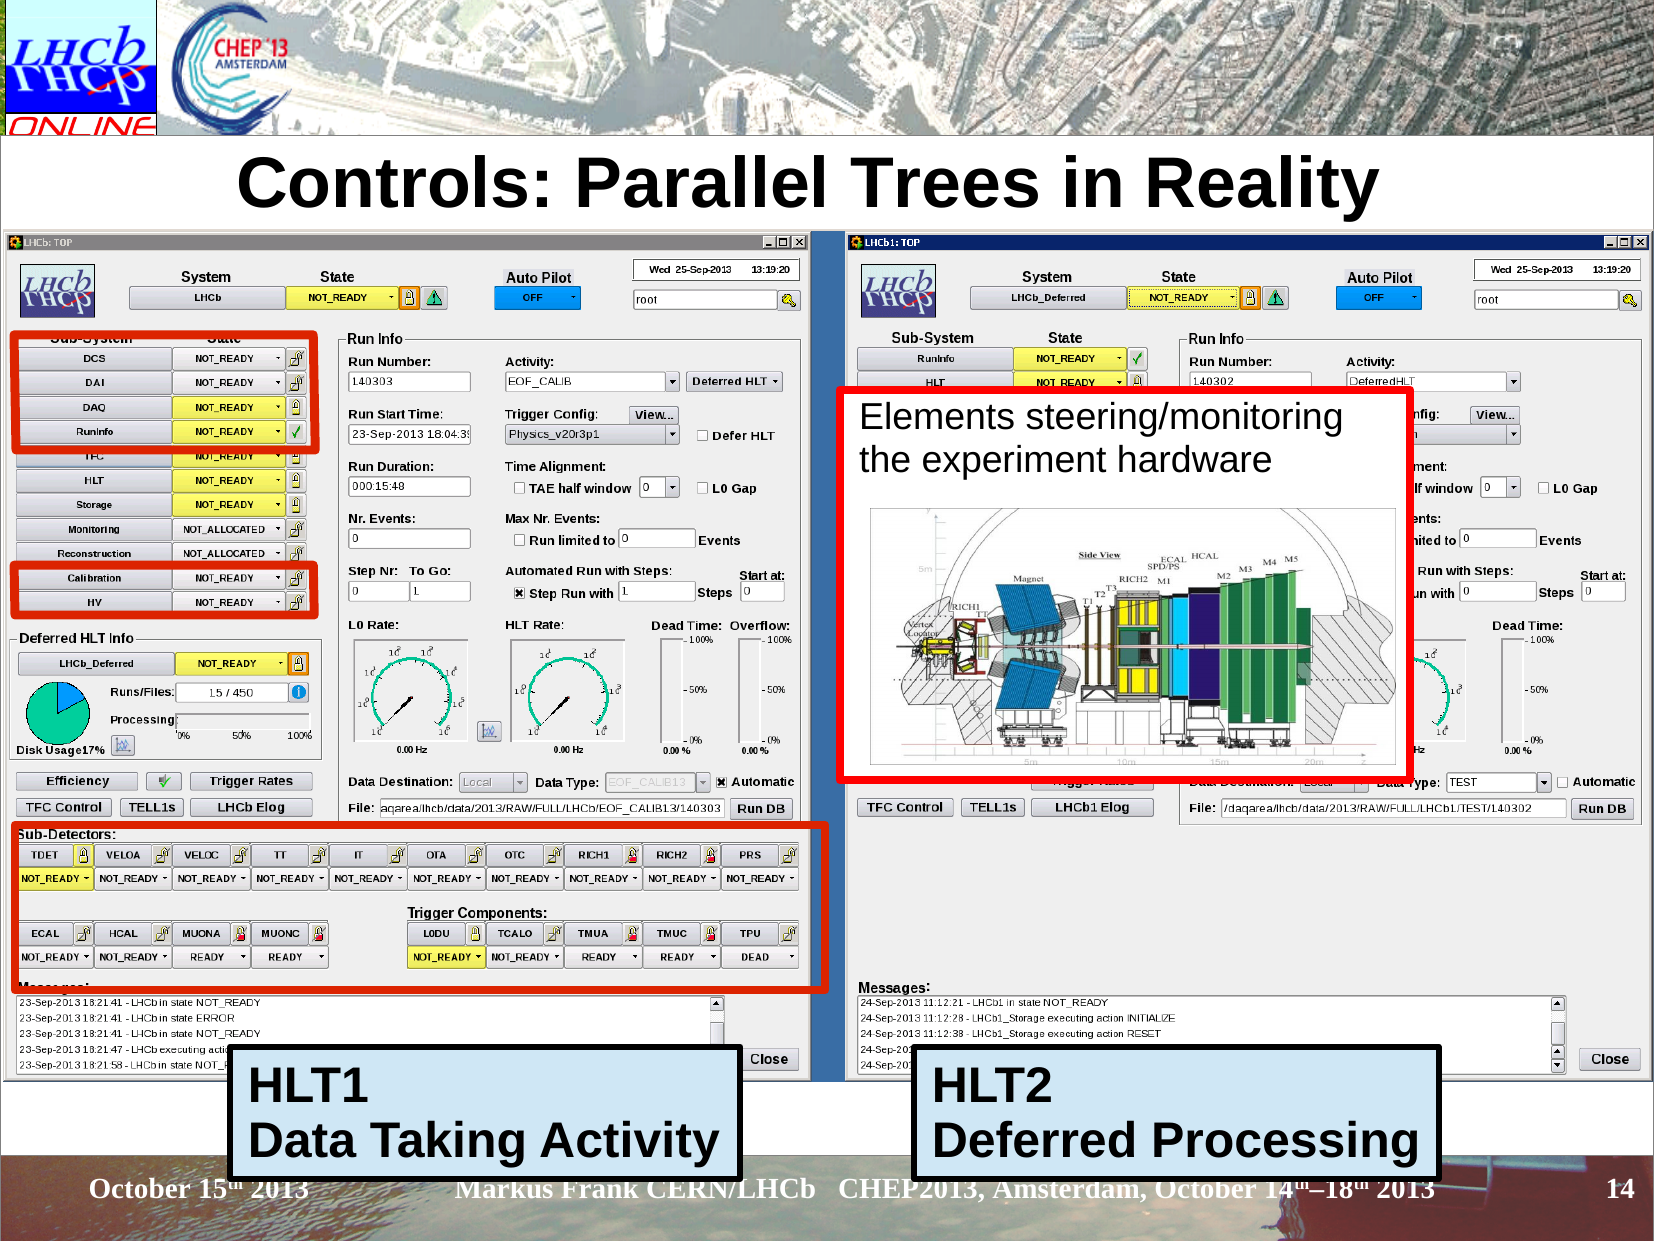

# Controls: Parallel Trees in Reality
Elements steering/monitoring
the experiment hardware
HLT1
Data Taking Activity
HLT2
Deferred Processing
14